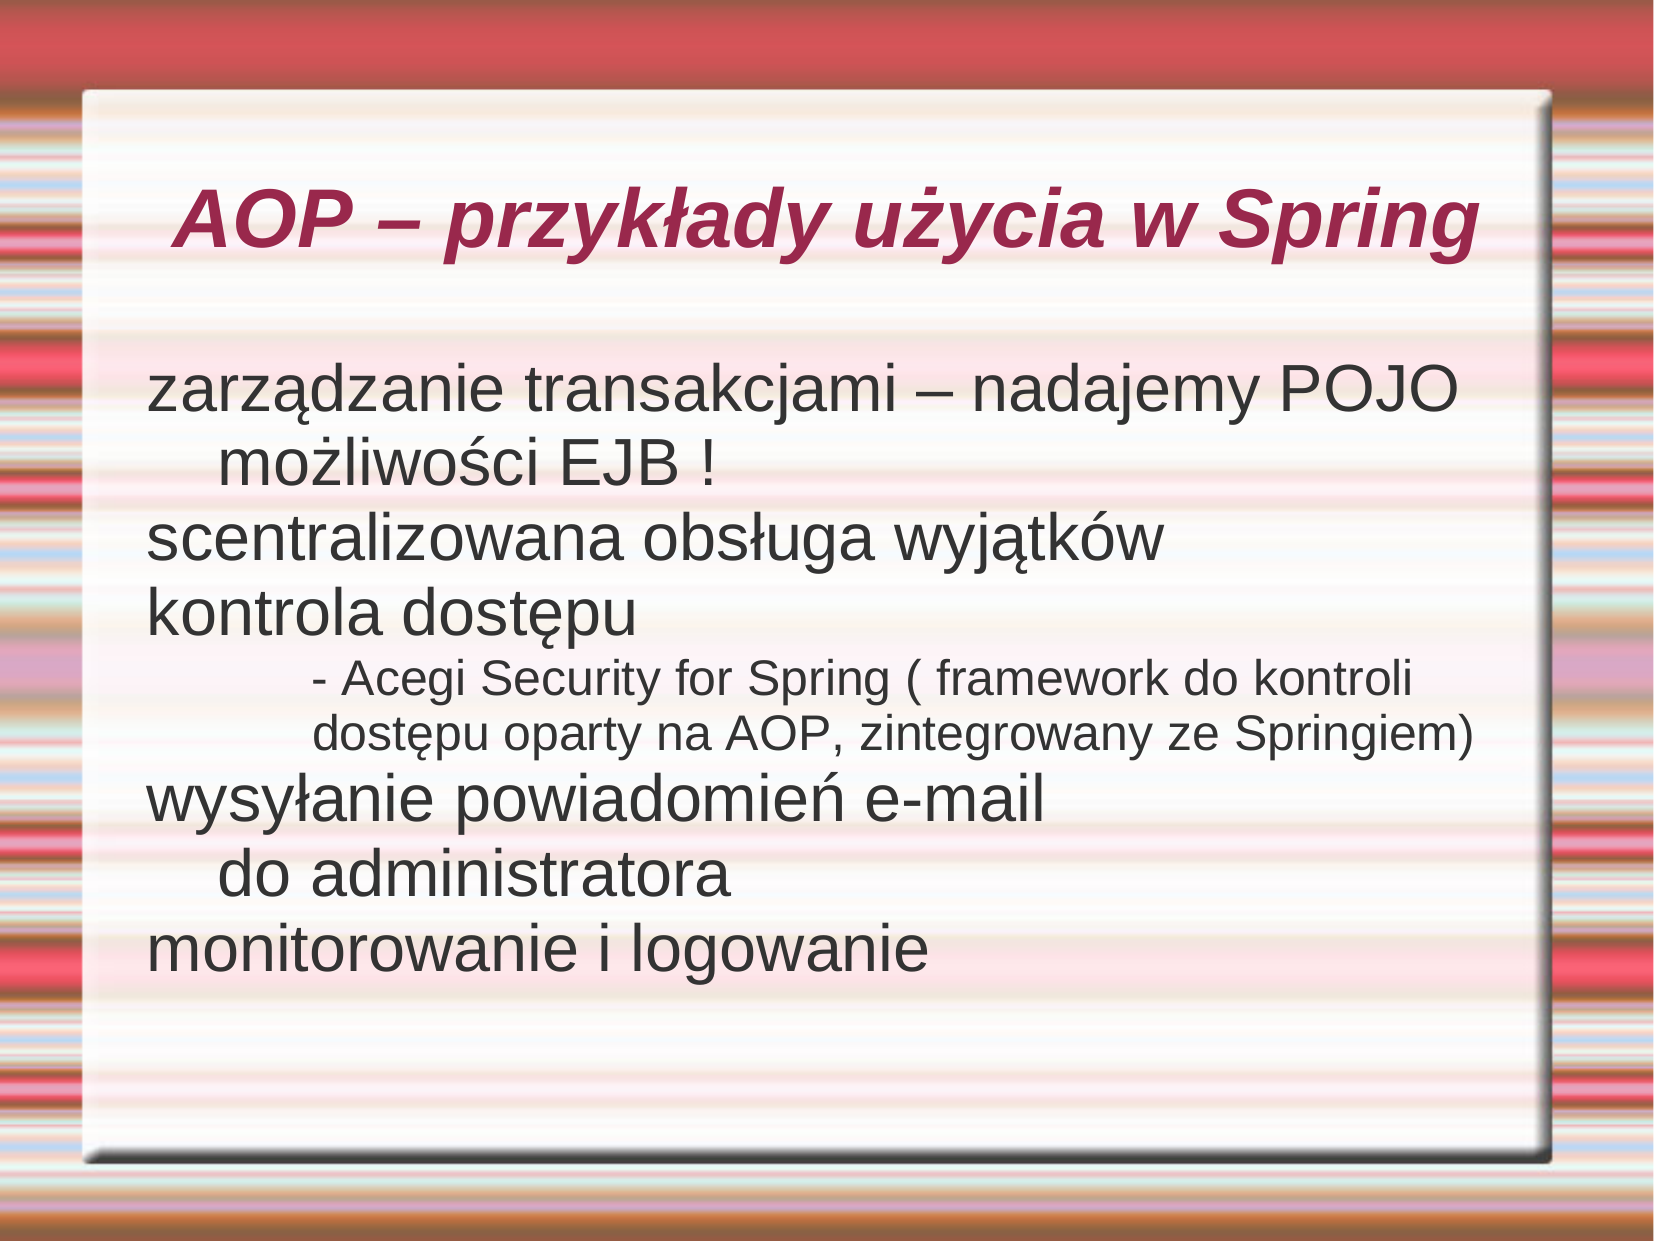

# AOP – przykłady użycia w Spring
zarządzanie transakcjami – nadajemy POJO możliwości EJB !
scentralizowana obsługa wyjątków
kontrola dostępu
 - Acegi Security for Spring ( framework do kontroli dostępu oparty na AOP, zintegrowany ze Springiem)
wysyłanie powiadomień e-mail
do administratora
monitorowanie i logowanie